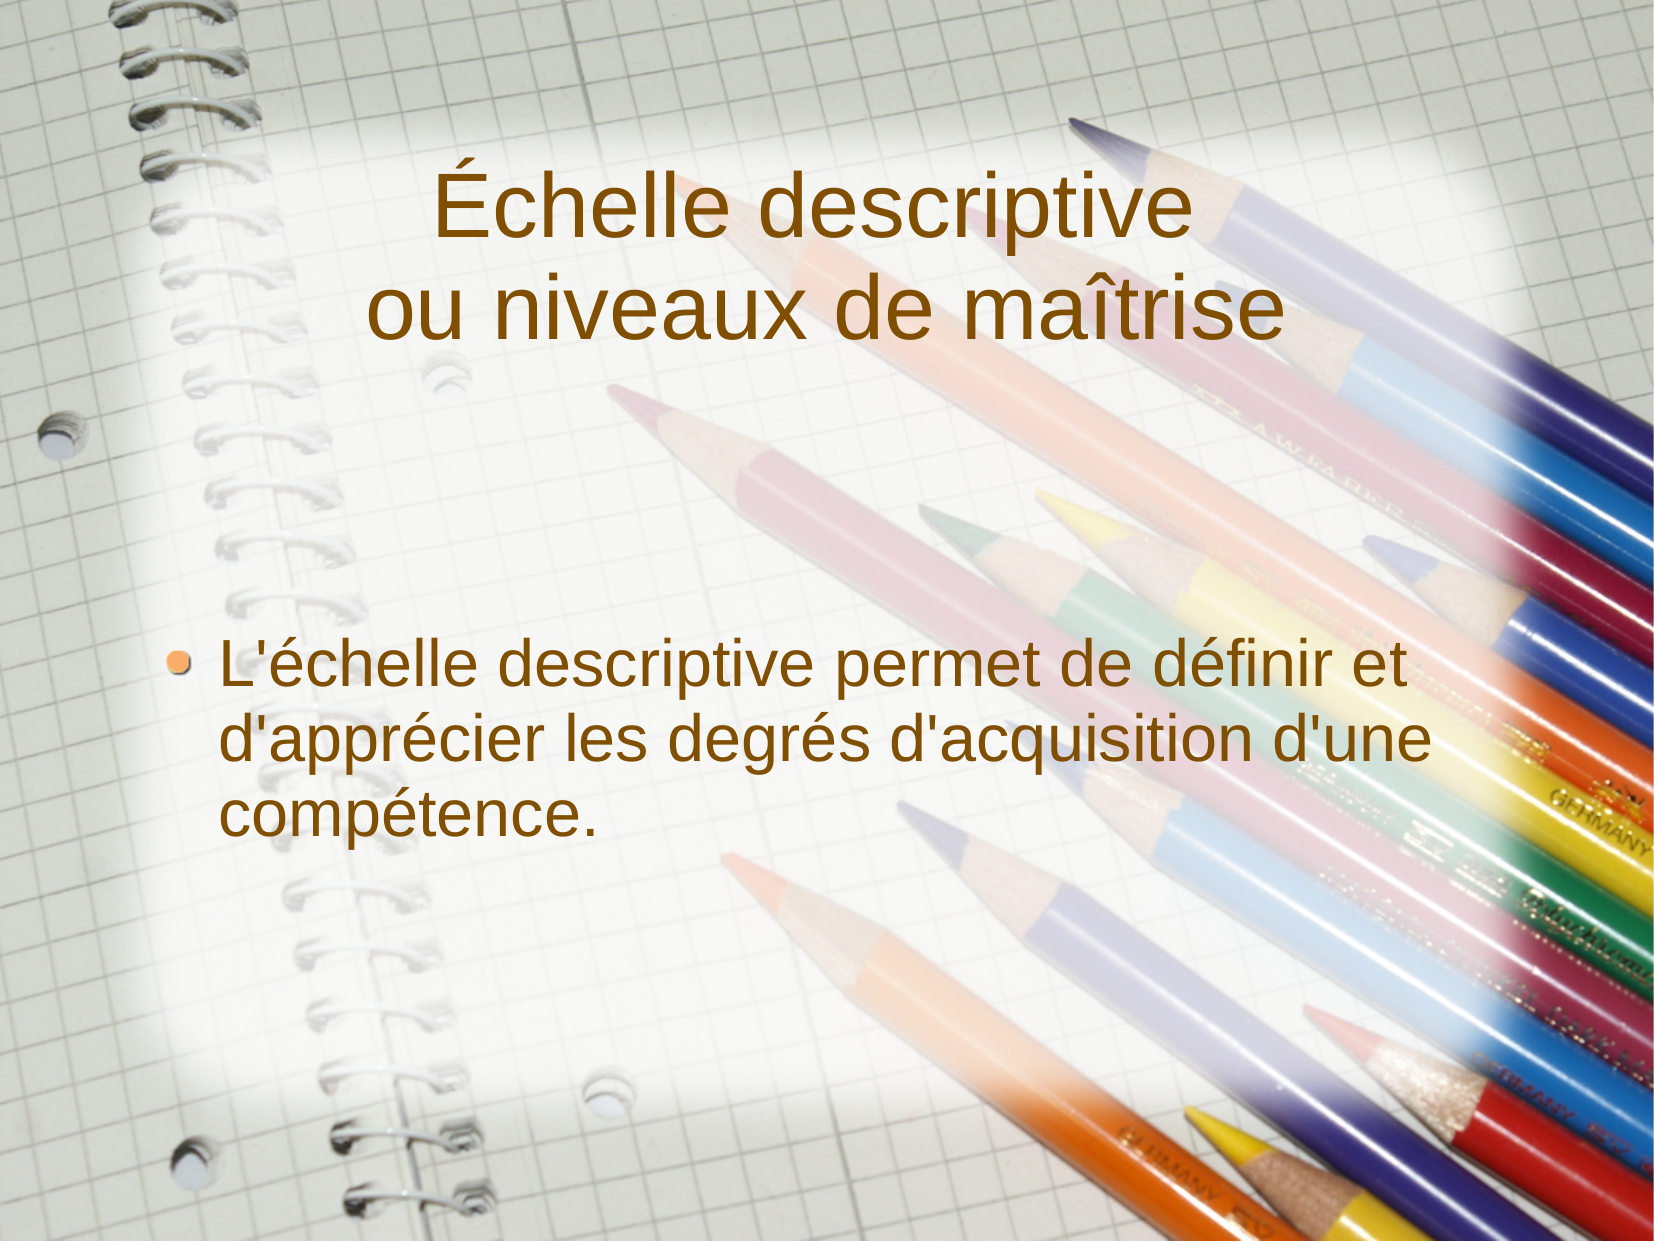

# Échelle descriptive ou niveaux de maîtrise
L'échelle descriptive permet de définir et d'apprécier les degrés d'acquisition d'une compétence.